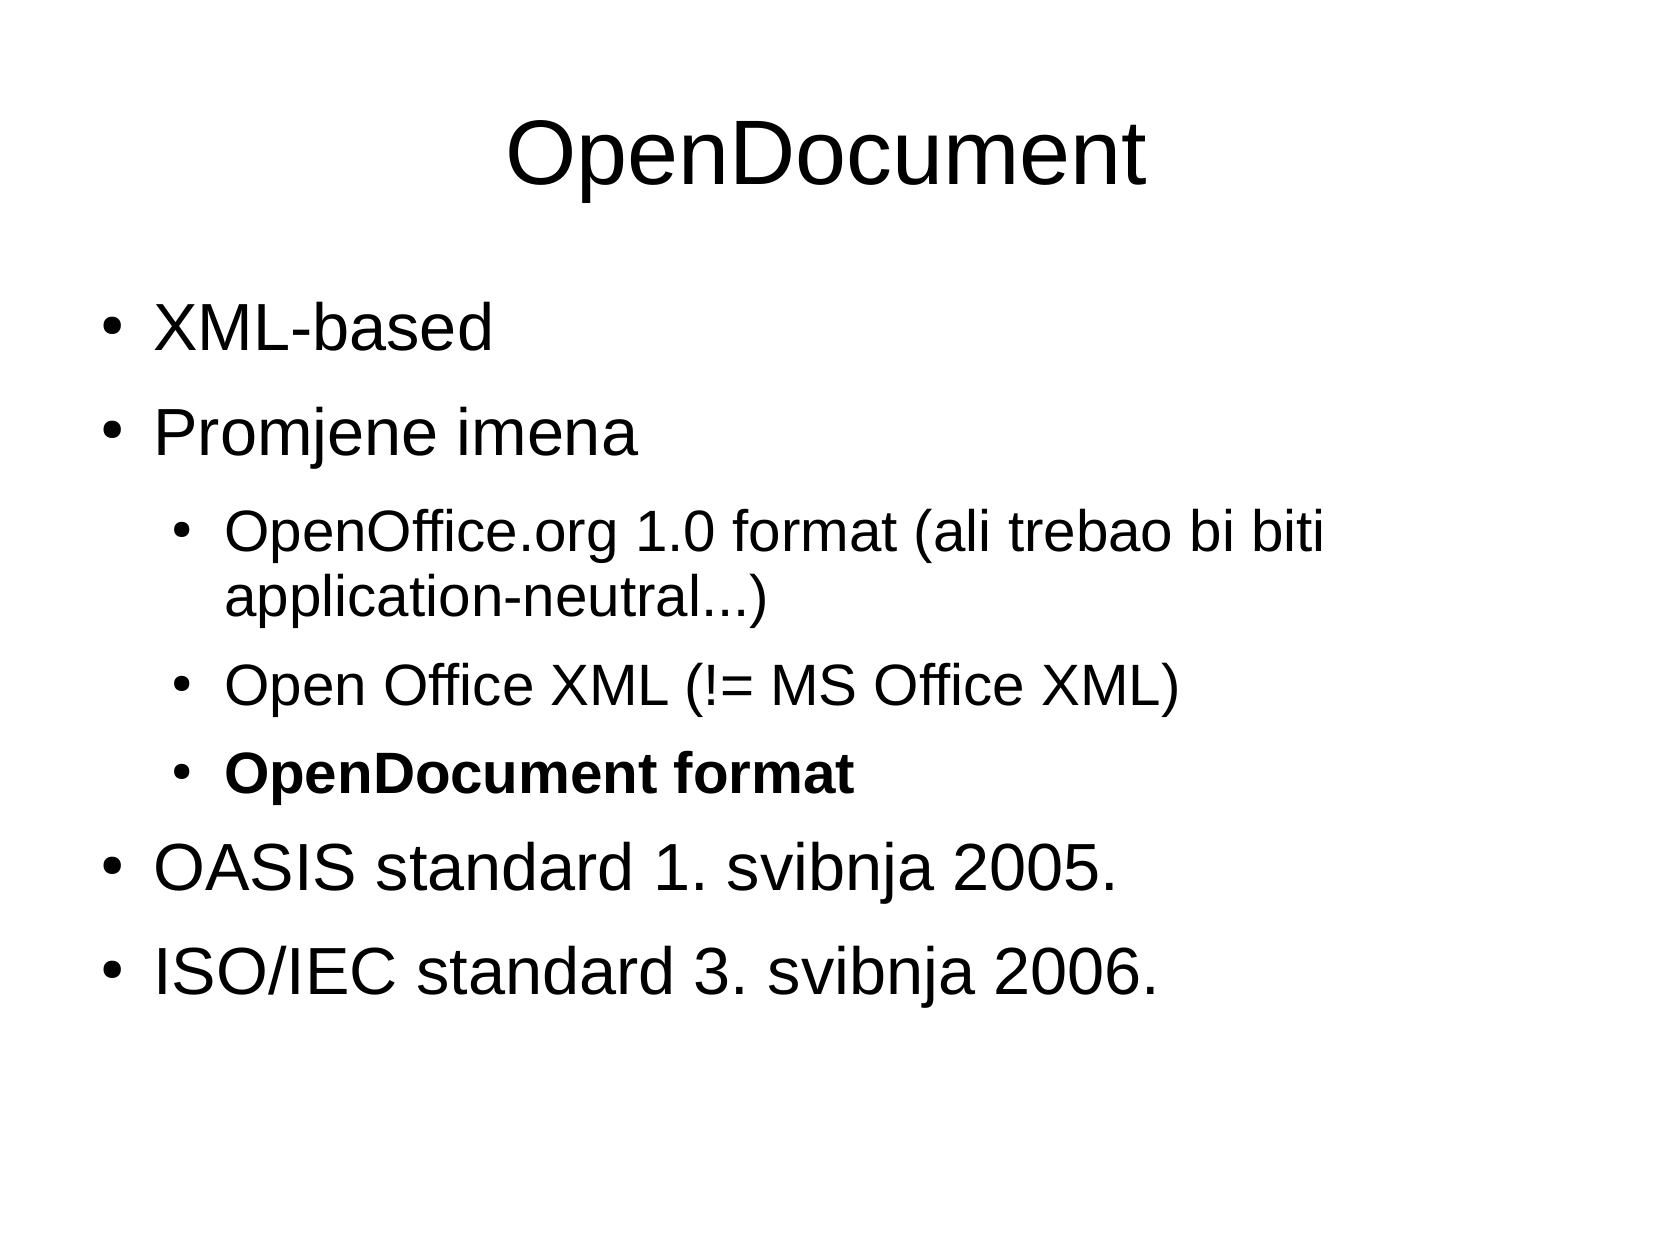

# OpenDocument
XML-based
Promjene imena
OpenOffice.org 1.0 format (ali trebao bi biti application-neutral...)
Open Office XML (!= MS Office XML)
OpenDocument format
OASIS standard 1. svibnja 2005.
ISO/IEC standard 3. svibnja 2006.